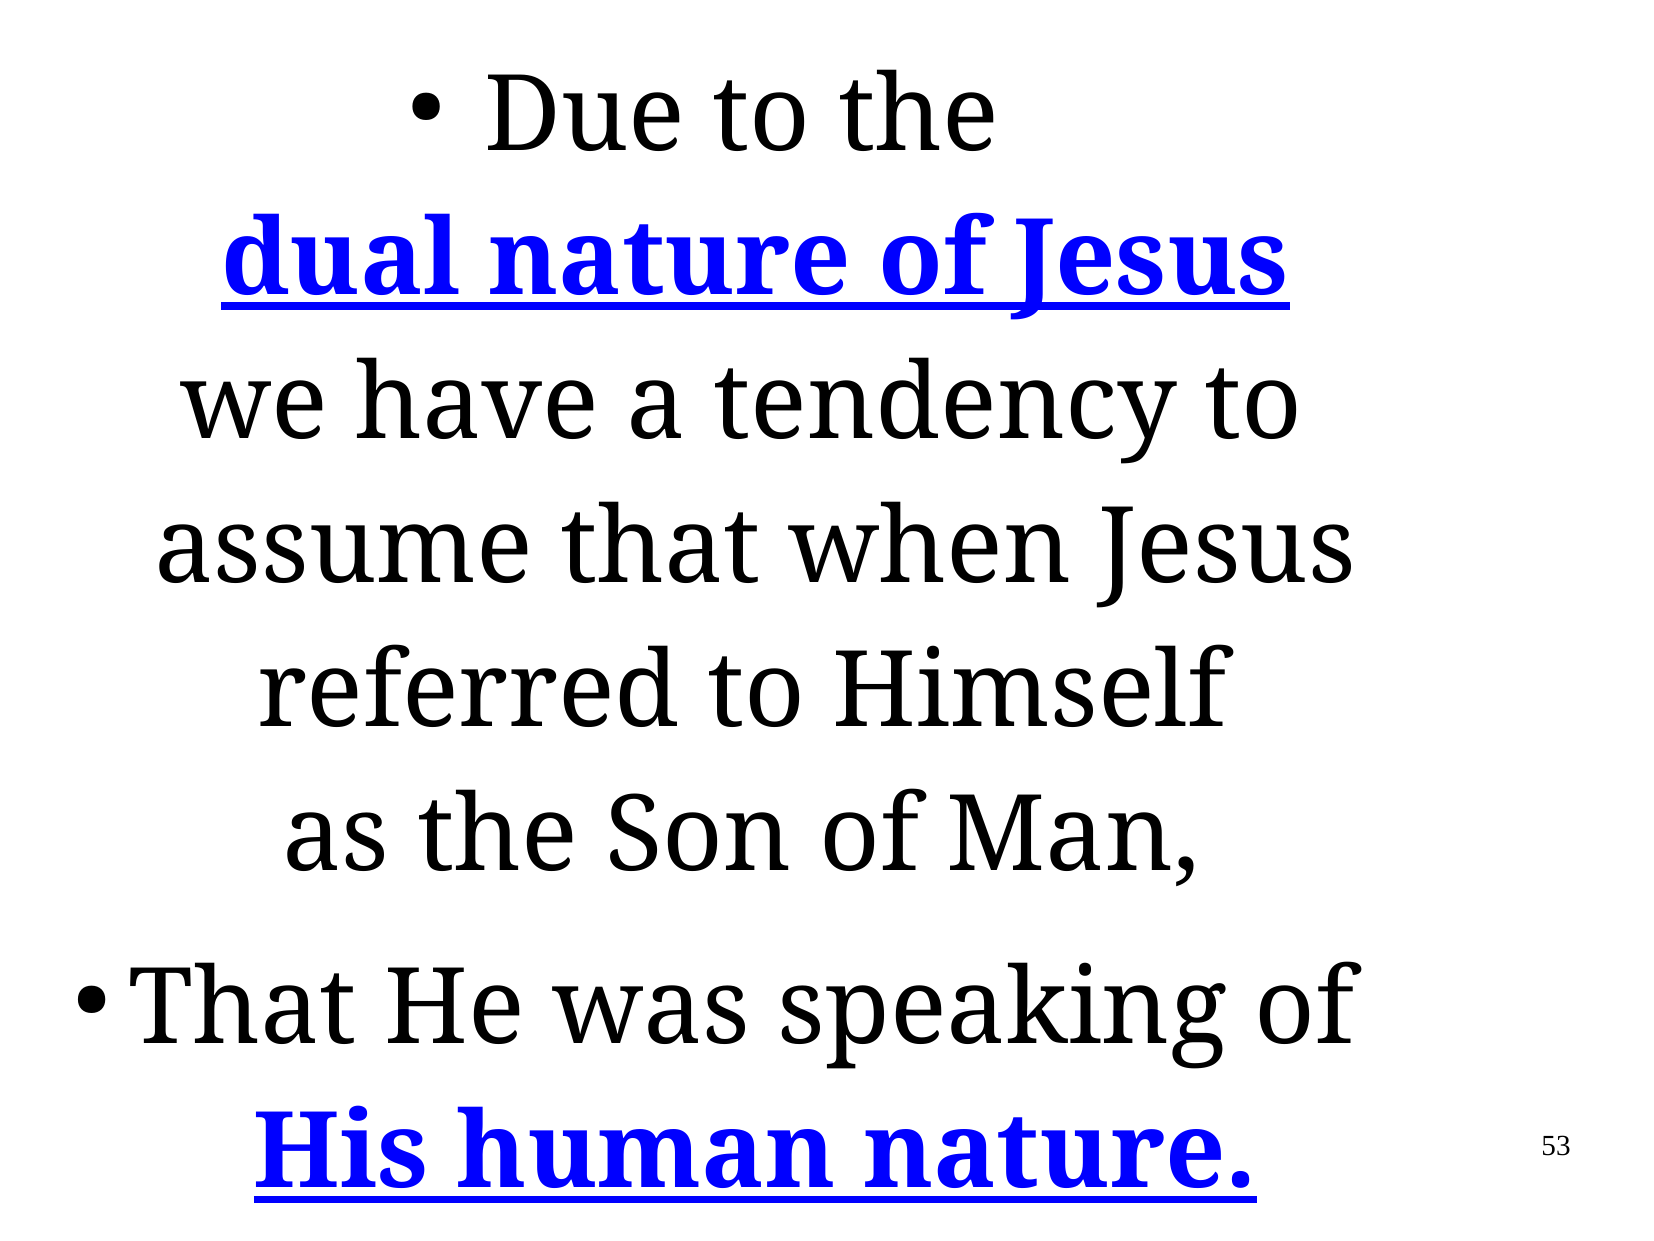

# Due to the dual nature of Jesus we have a tendency to assume that when Jesus referred to Himself as the Son of Man,
That He was speaking of
His human nature.
53